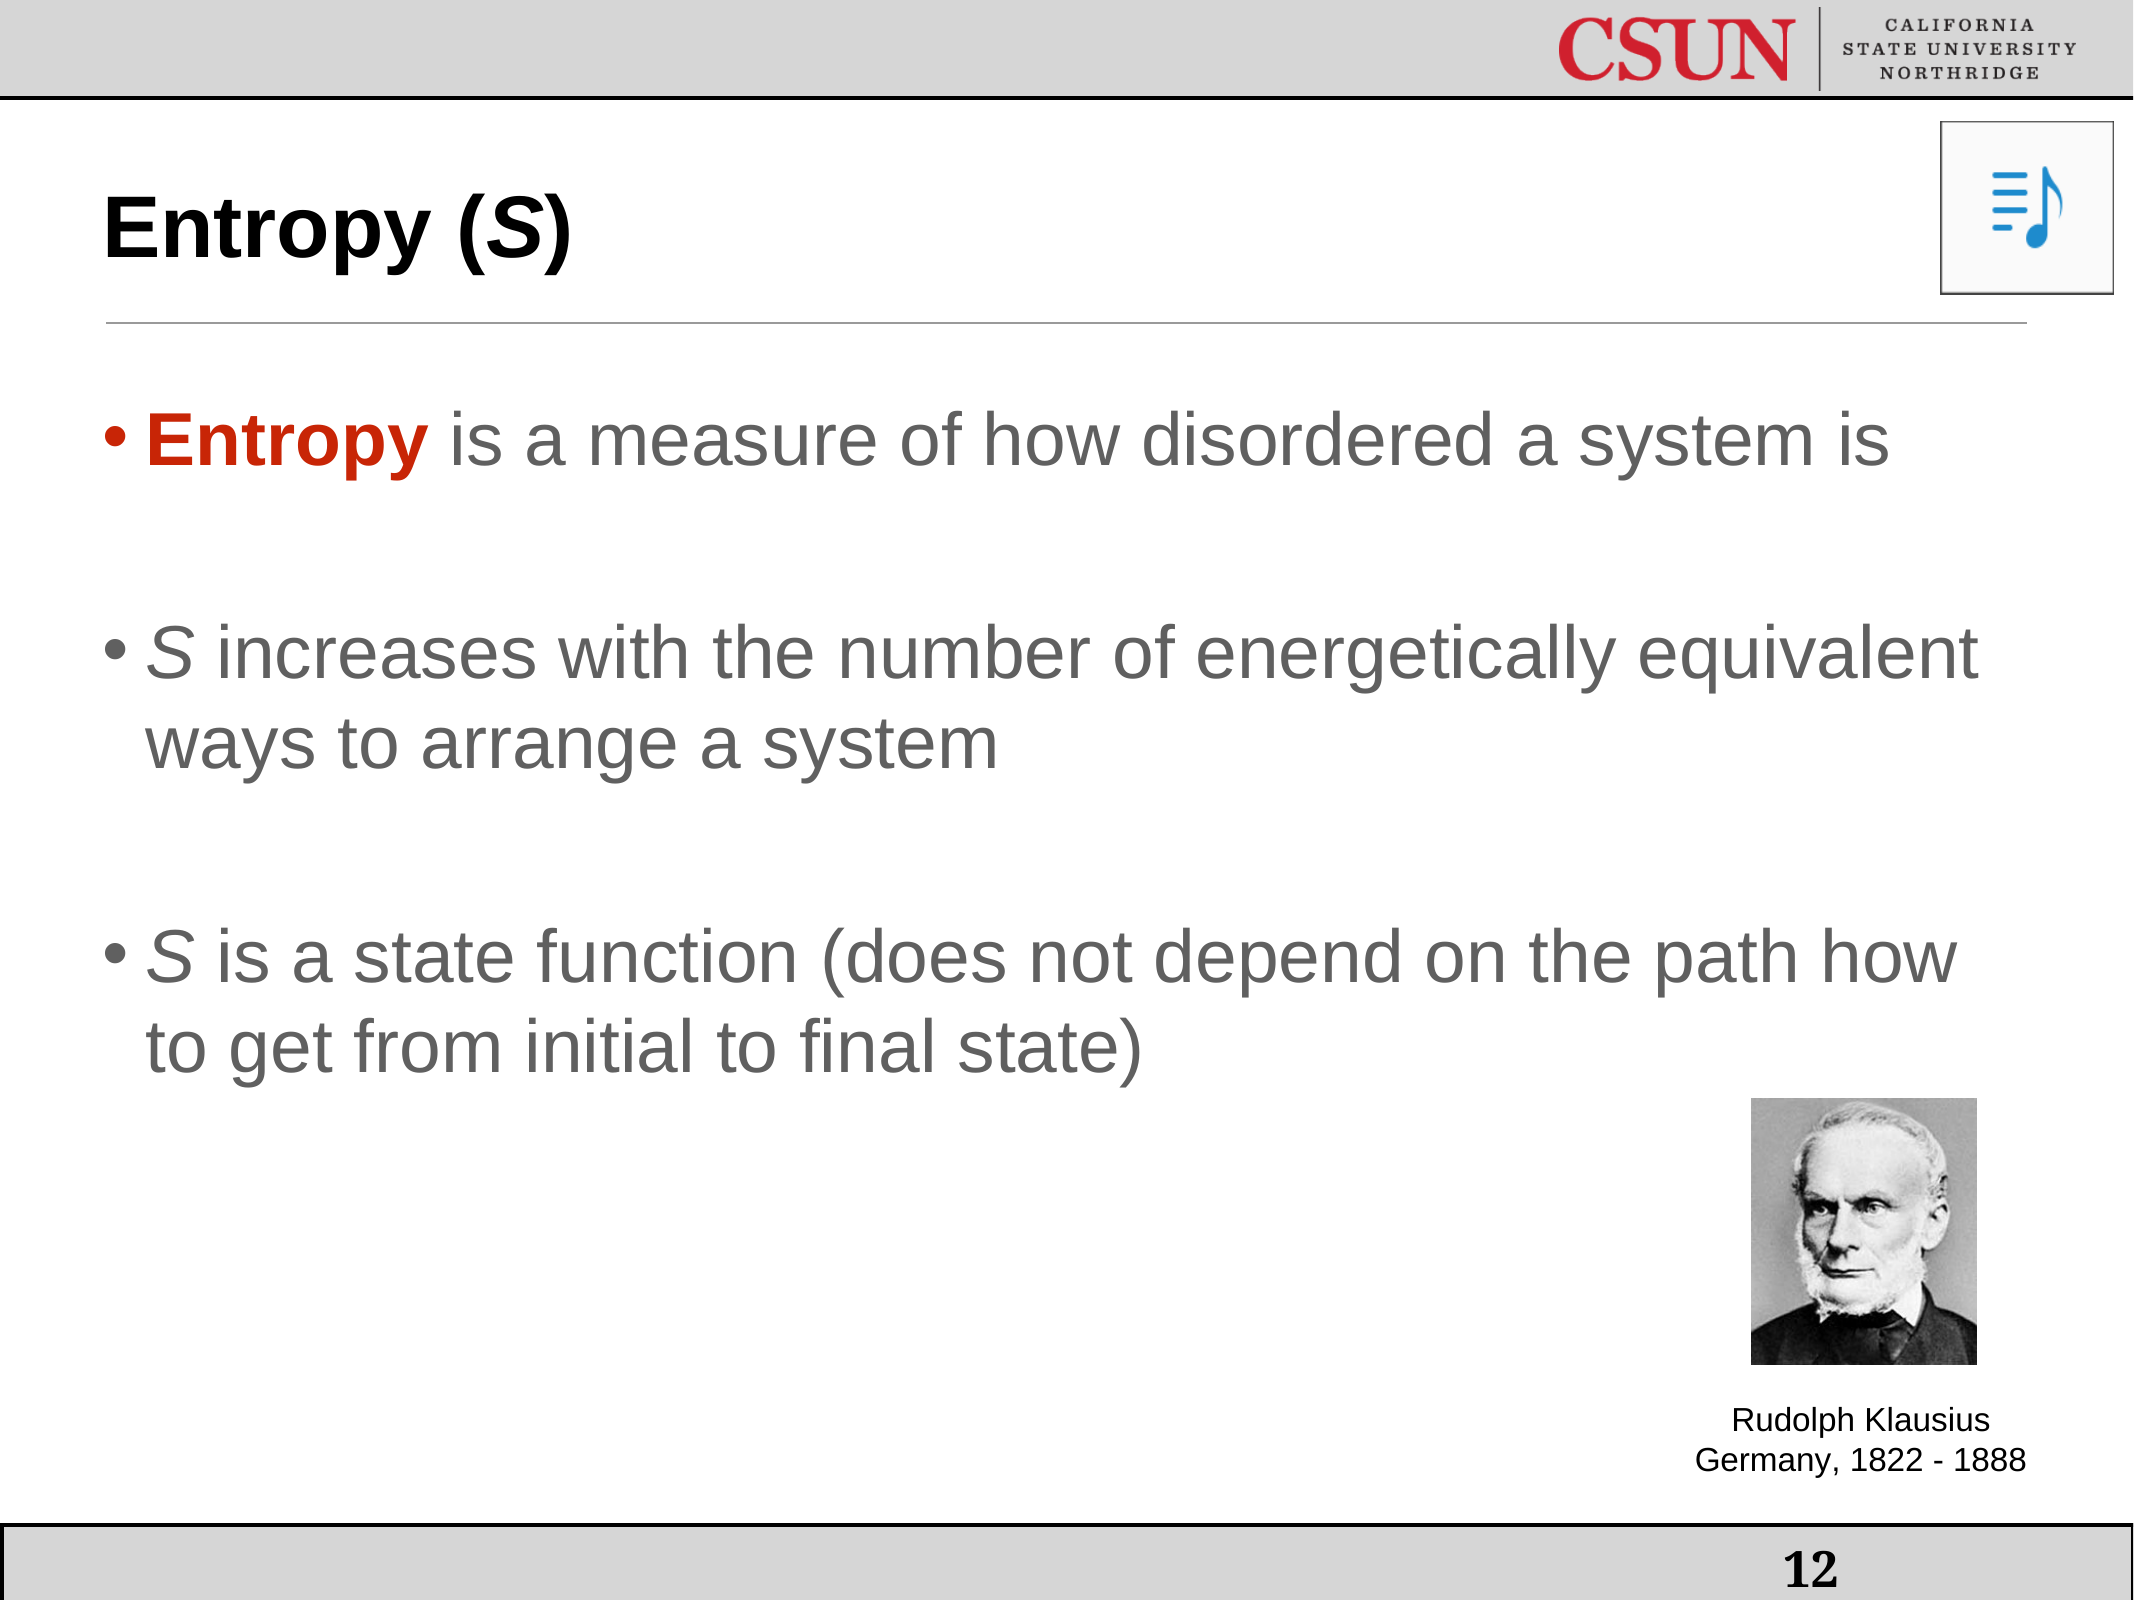

# Entropy (S)
Entropy is a measure of how disordered a system is
S increases with the number of energetically equivalent ways to arrange a system
S is a state function (does not depend on the path how to get from initial to final state)
Rudolph Klausius
Germany, 1822 - 1888
12